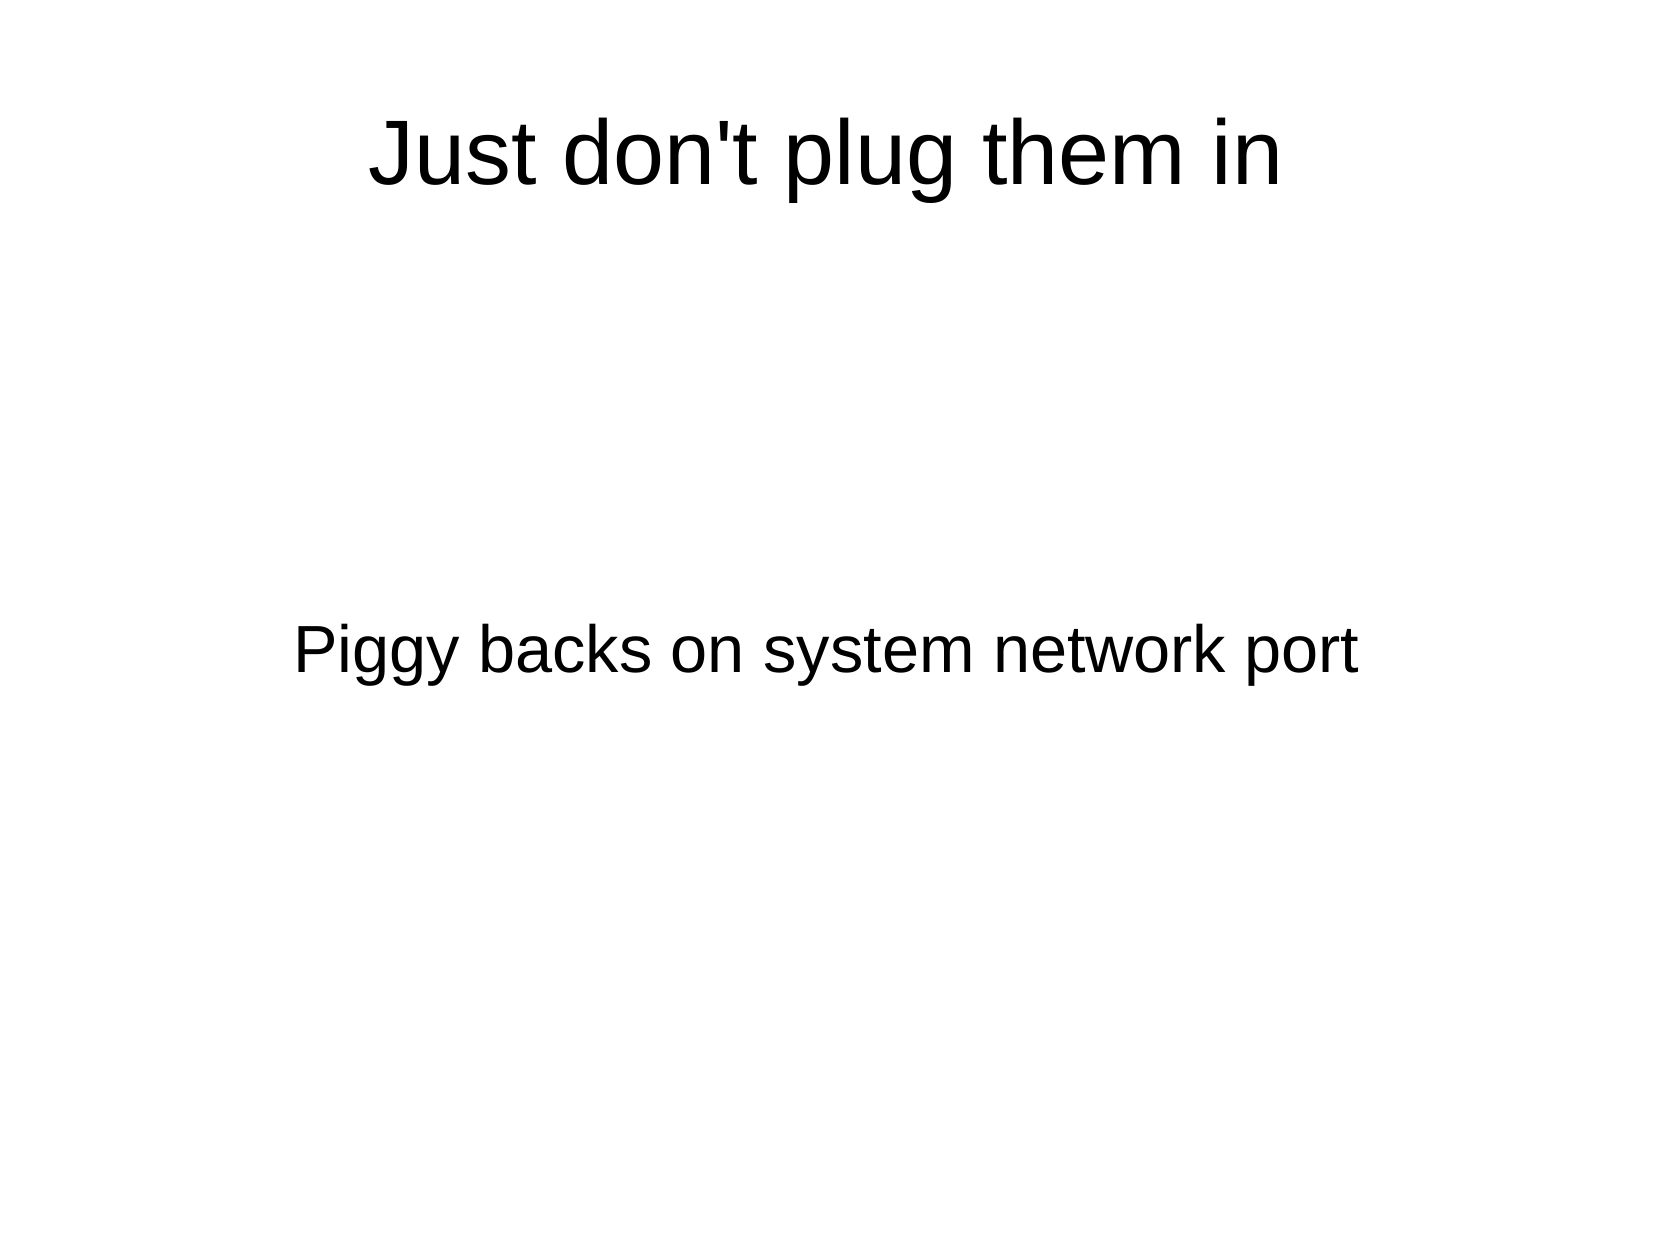

# Just don't plug them in
Piggy backs on system network port